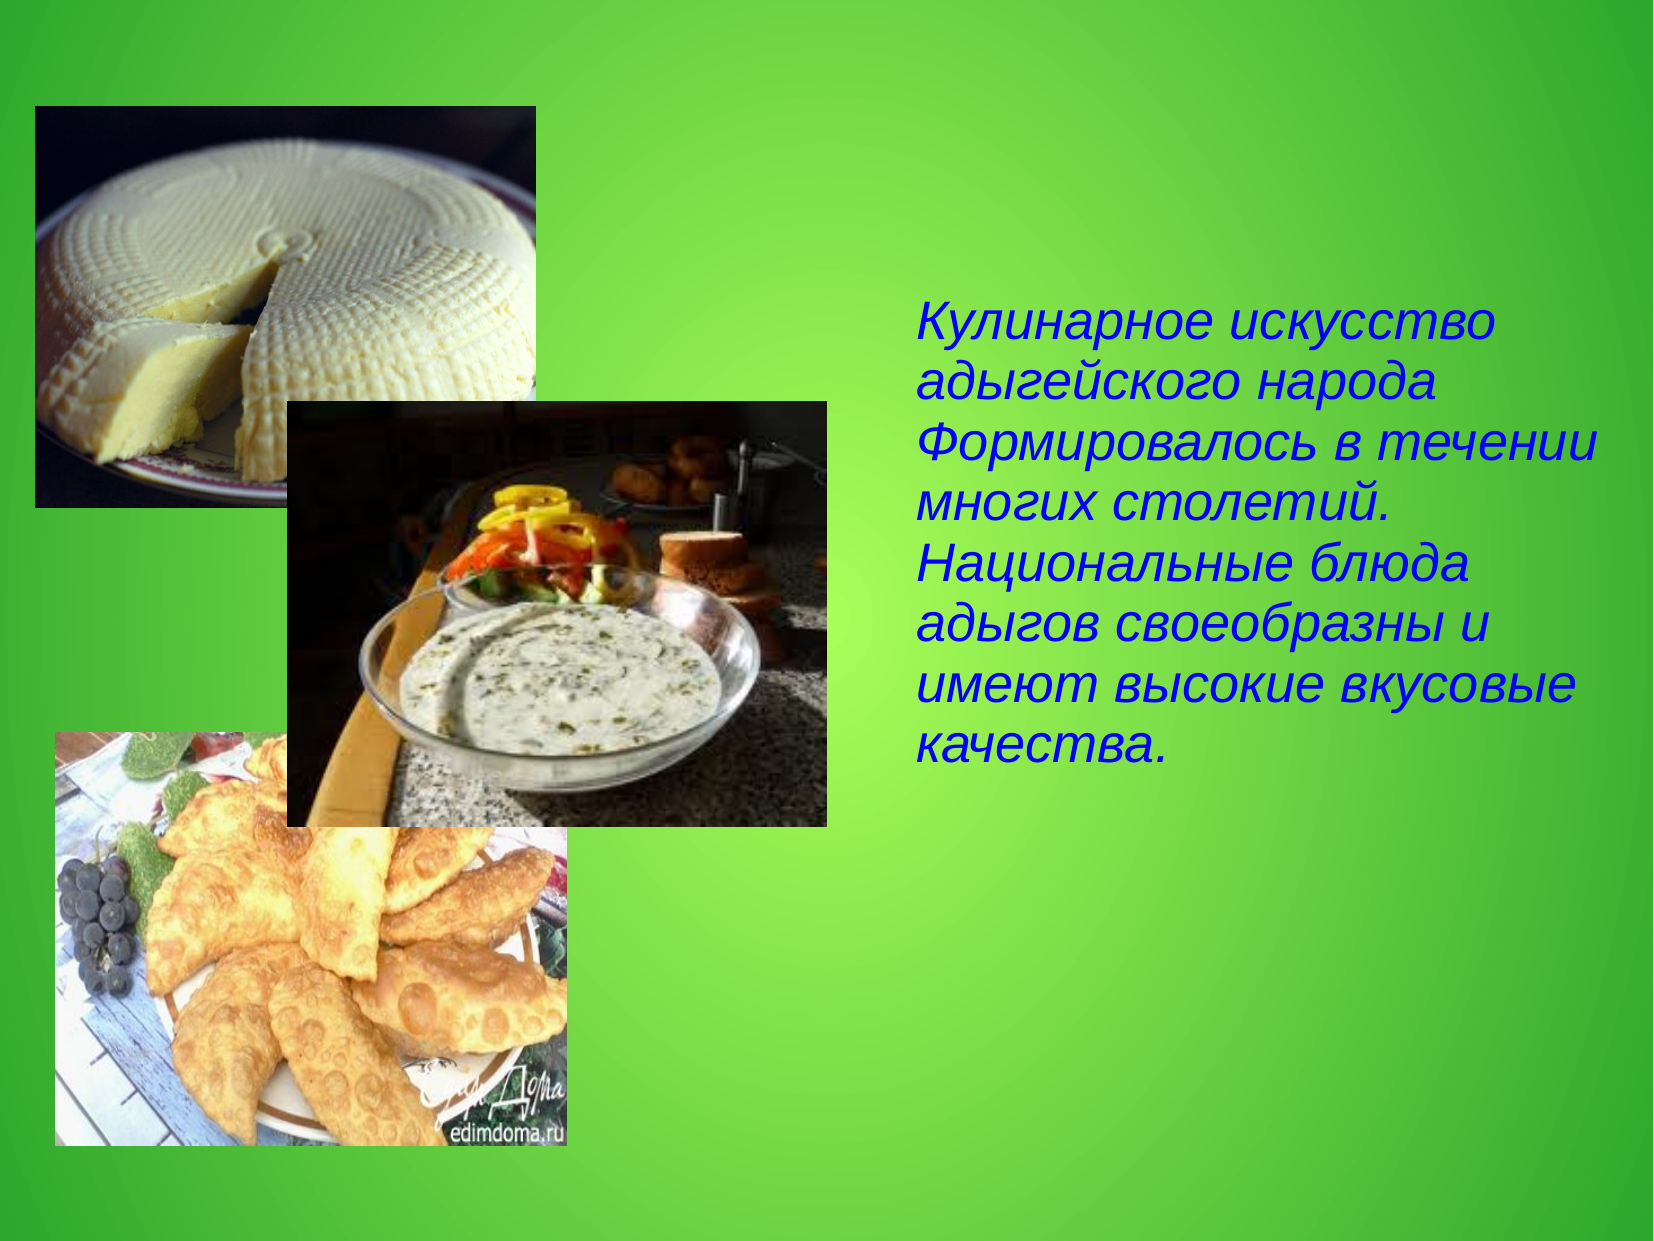

# Кулинарное искусство адыгейского народа Формировалось в течении многих столетий. Национальные блюда адыгов своеобразны и имеют высокие вкусовые качества.